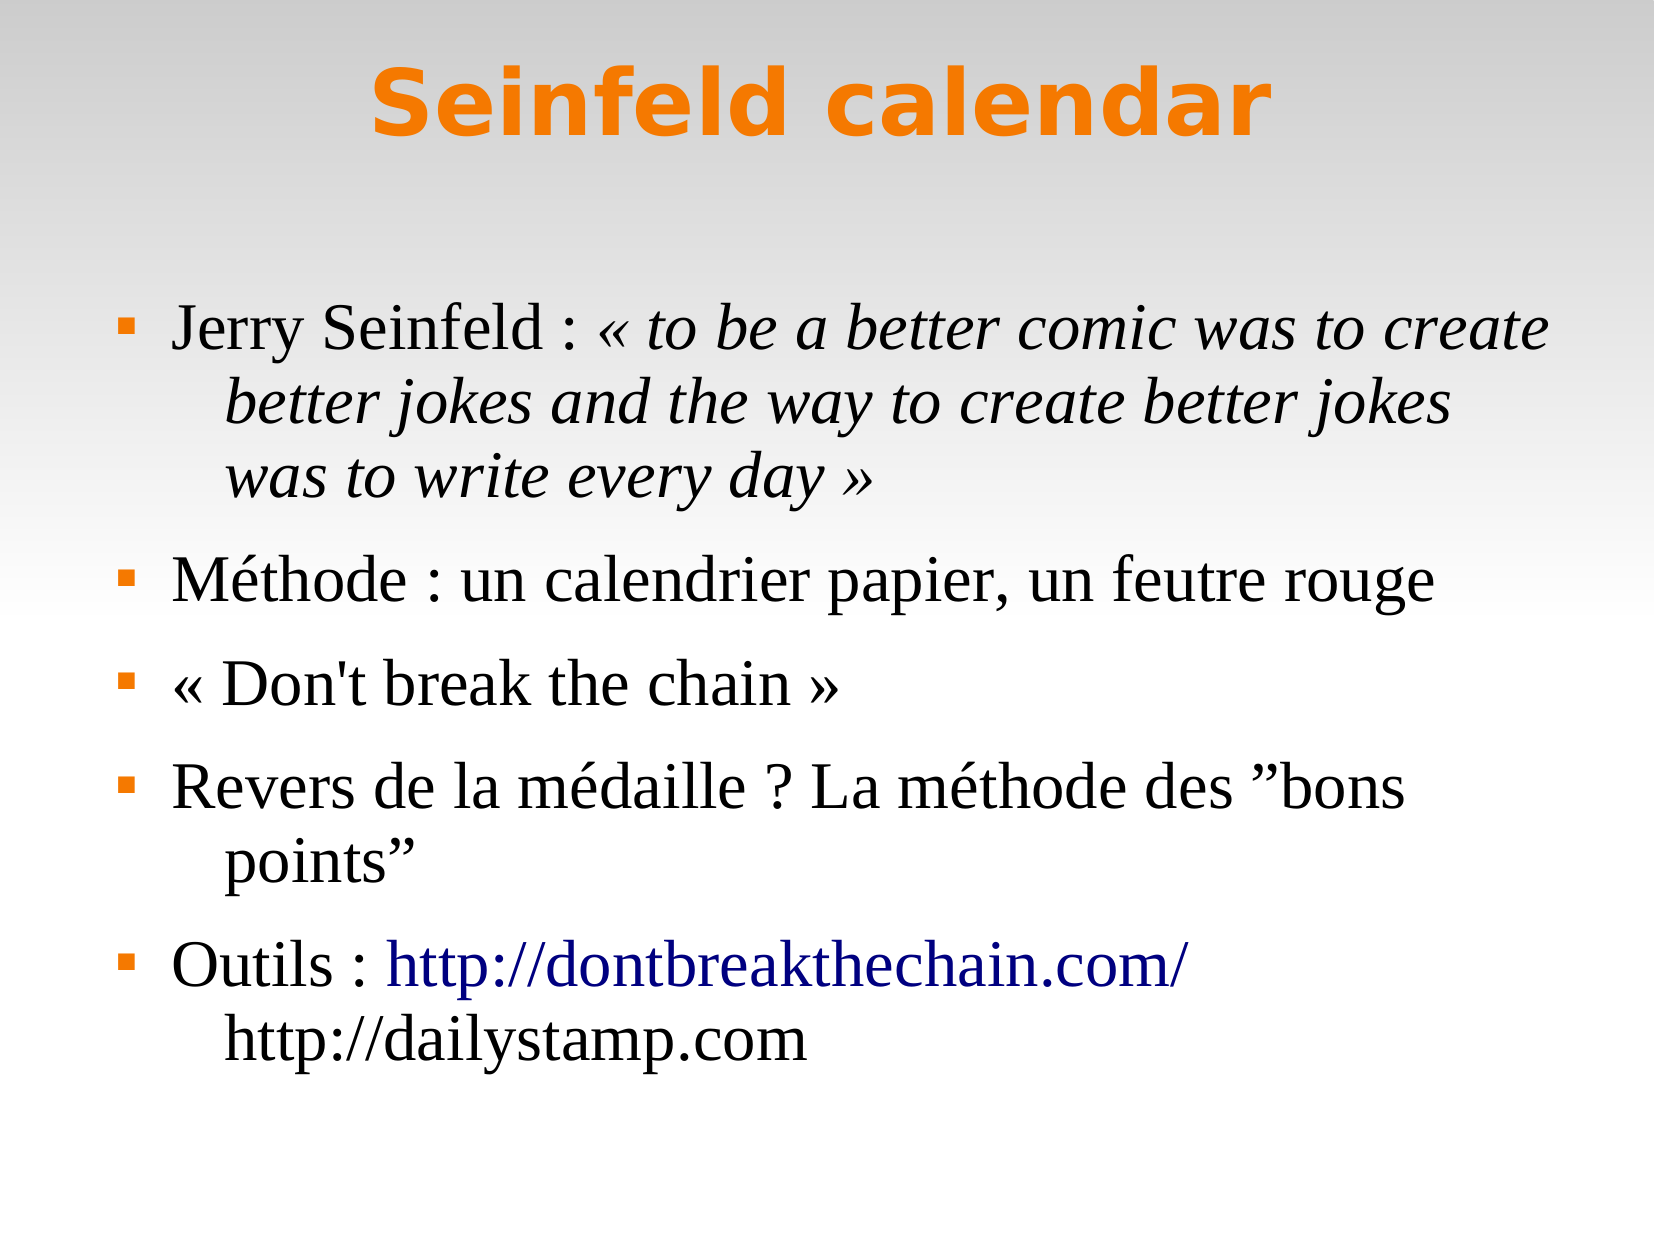

# Seinfeld calendar
Jerry Seinfeld : « to be a better comic was to create better jokes and the way to create better jokes was to write every day »
Méthode : un calendrier papier, un feutre rouge
« Don't break the chain »
Revers de la médaille ? La méthode des ”bons points”
Outils : http://dontbreakthechain.com/ http://dailystamp.com